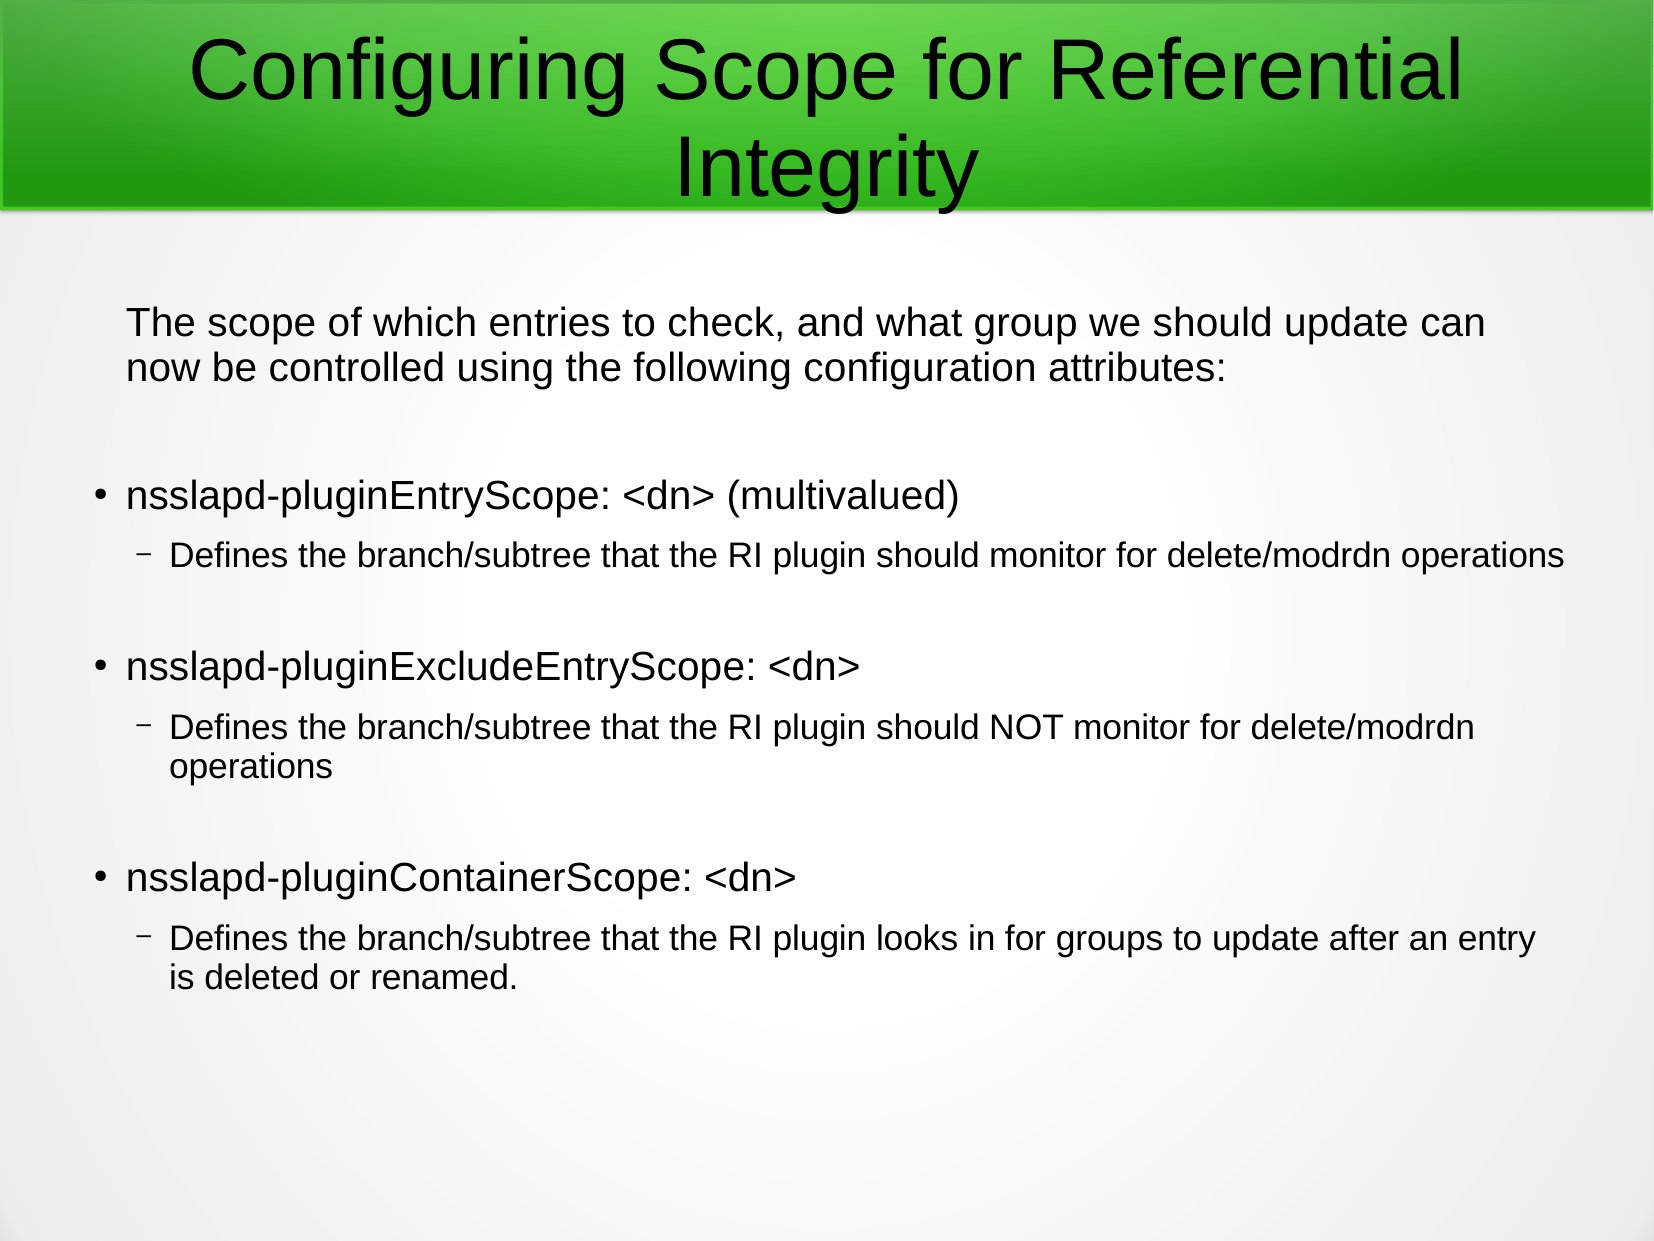

# Configuring Scope for Referential Integrity
The scope of which entries to check, and what group we should update can now be controlled using the following configuration attributes:
nsslapd-pluginEntryScope: <dn> (multivalued)
Defines the branch/subtree that the RI plugin should monitor for delete/modrdn operations
nsslapd-pluginExcludeEntryScope: <dn>
Defines the branch/subtree that the RI plugin should NOT monitor for delete/modrdn operations
nsslapd-pluginContainerScope: <dn>
Defines the branch/subtree that the RI plugin looks in for groups to update after an entry is deleted or renamed.